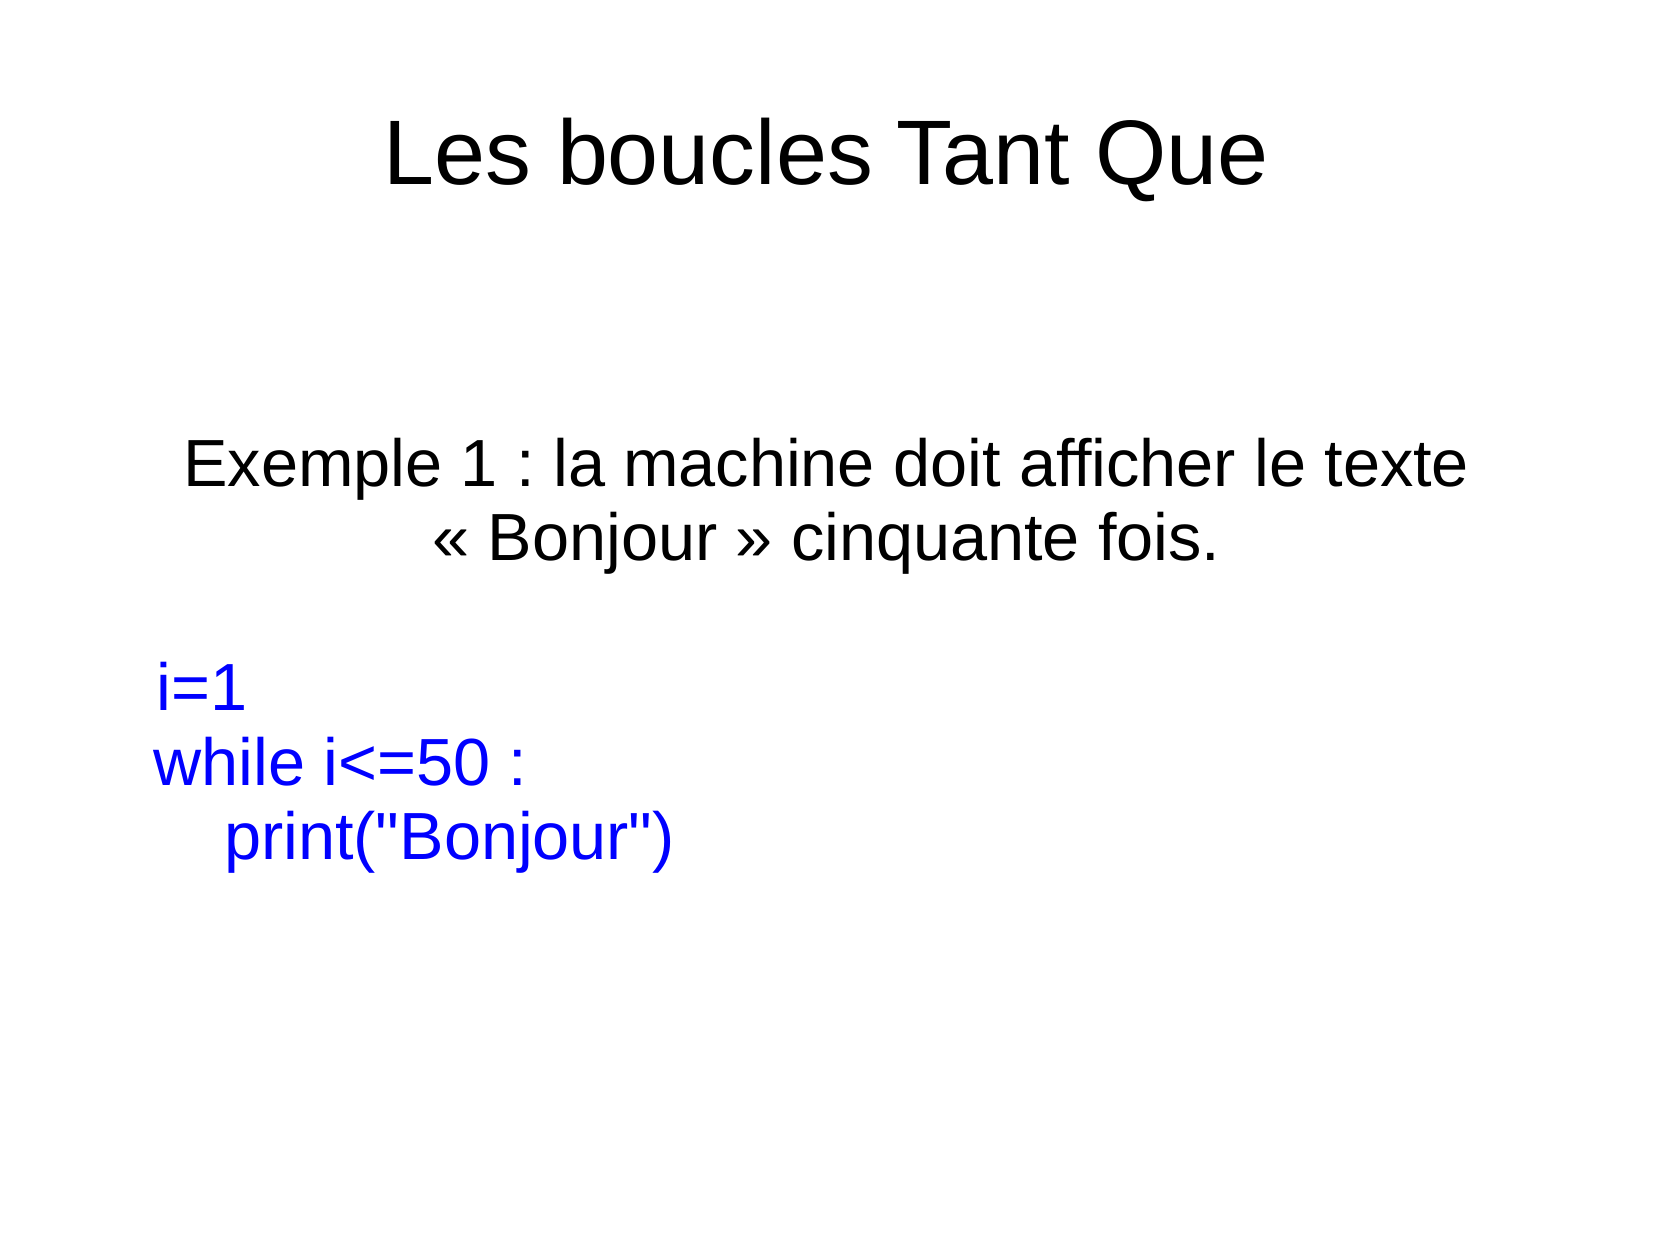

# Les boucles Tant Que
Exemple 1 : la machine doit afficher le texte « Bonjour » cinquante fois.
	i=1
while i<=50 :
print("Bonjour")